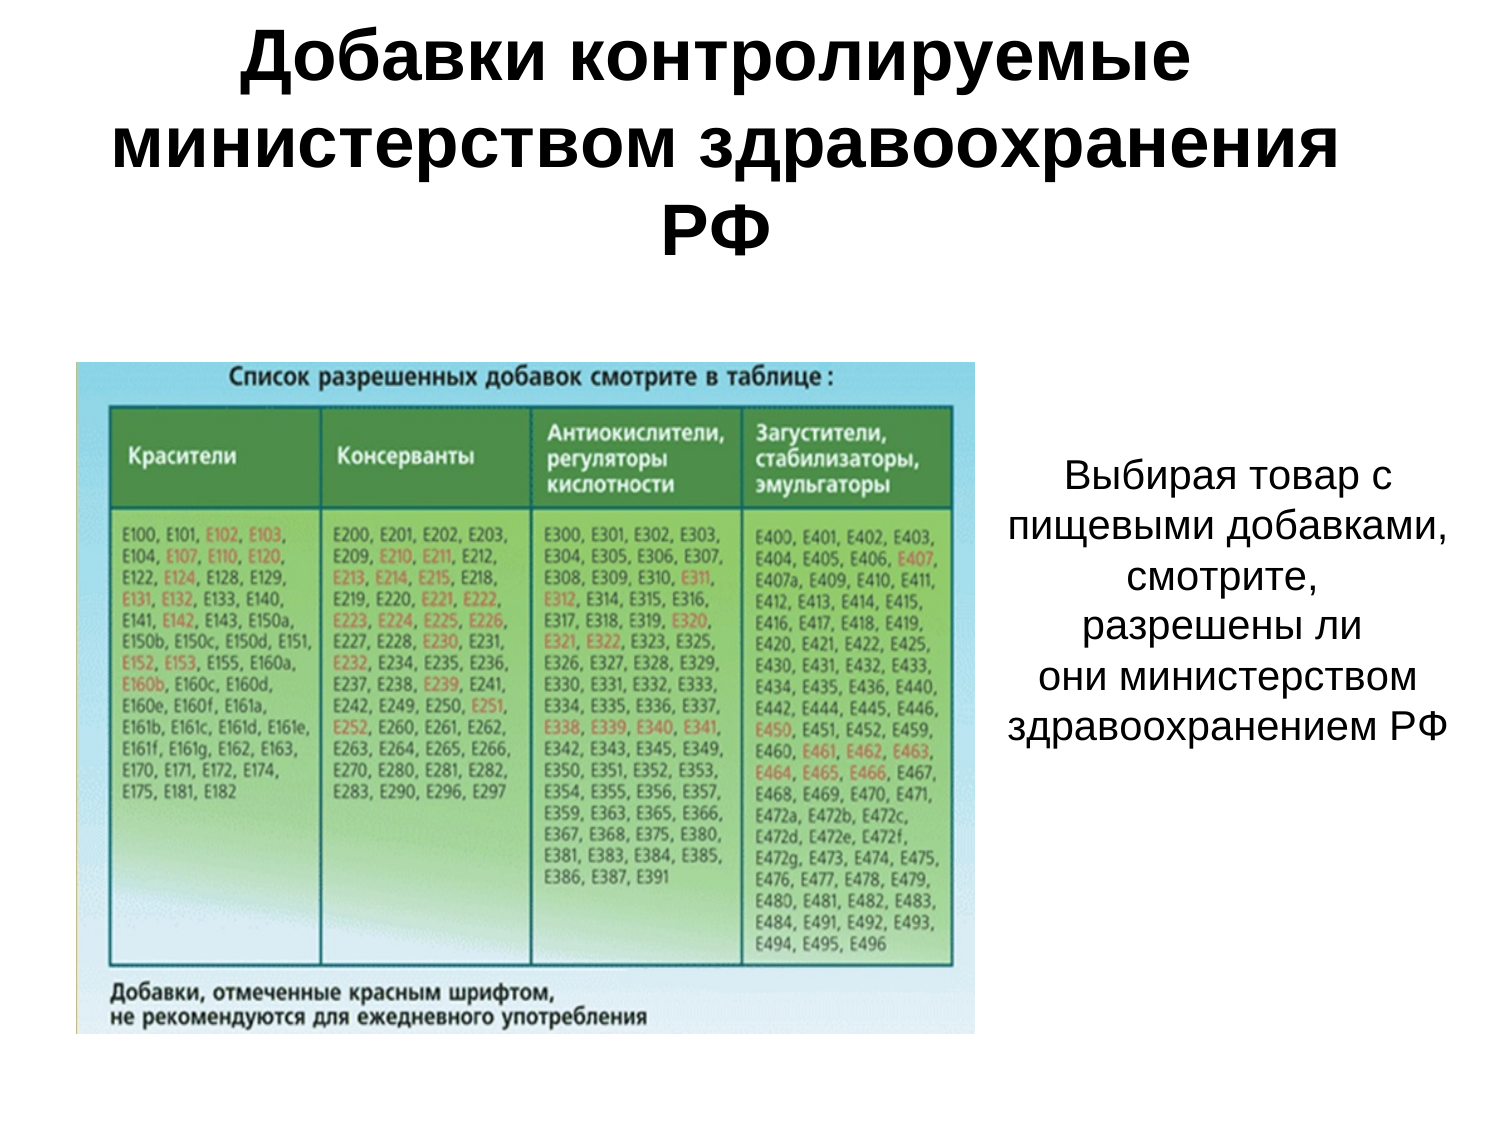

Добавки контролируемые
 министерством здравоохранения РФ
Выбирая товар с пищевыми добавками, смотрите,
разрешены ли
они министерством здравоохранением РФ